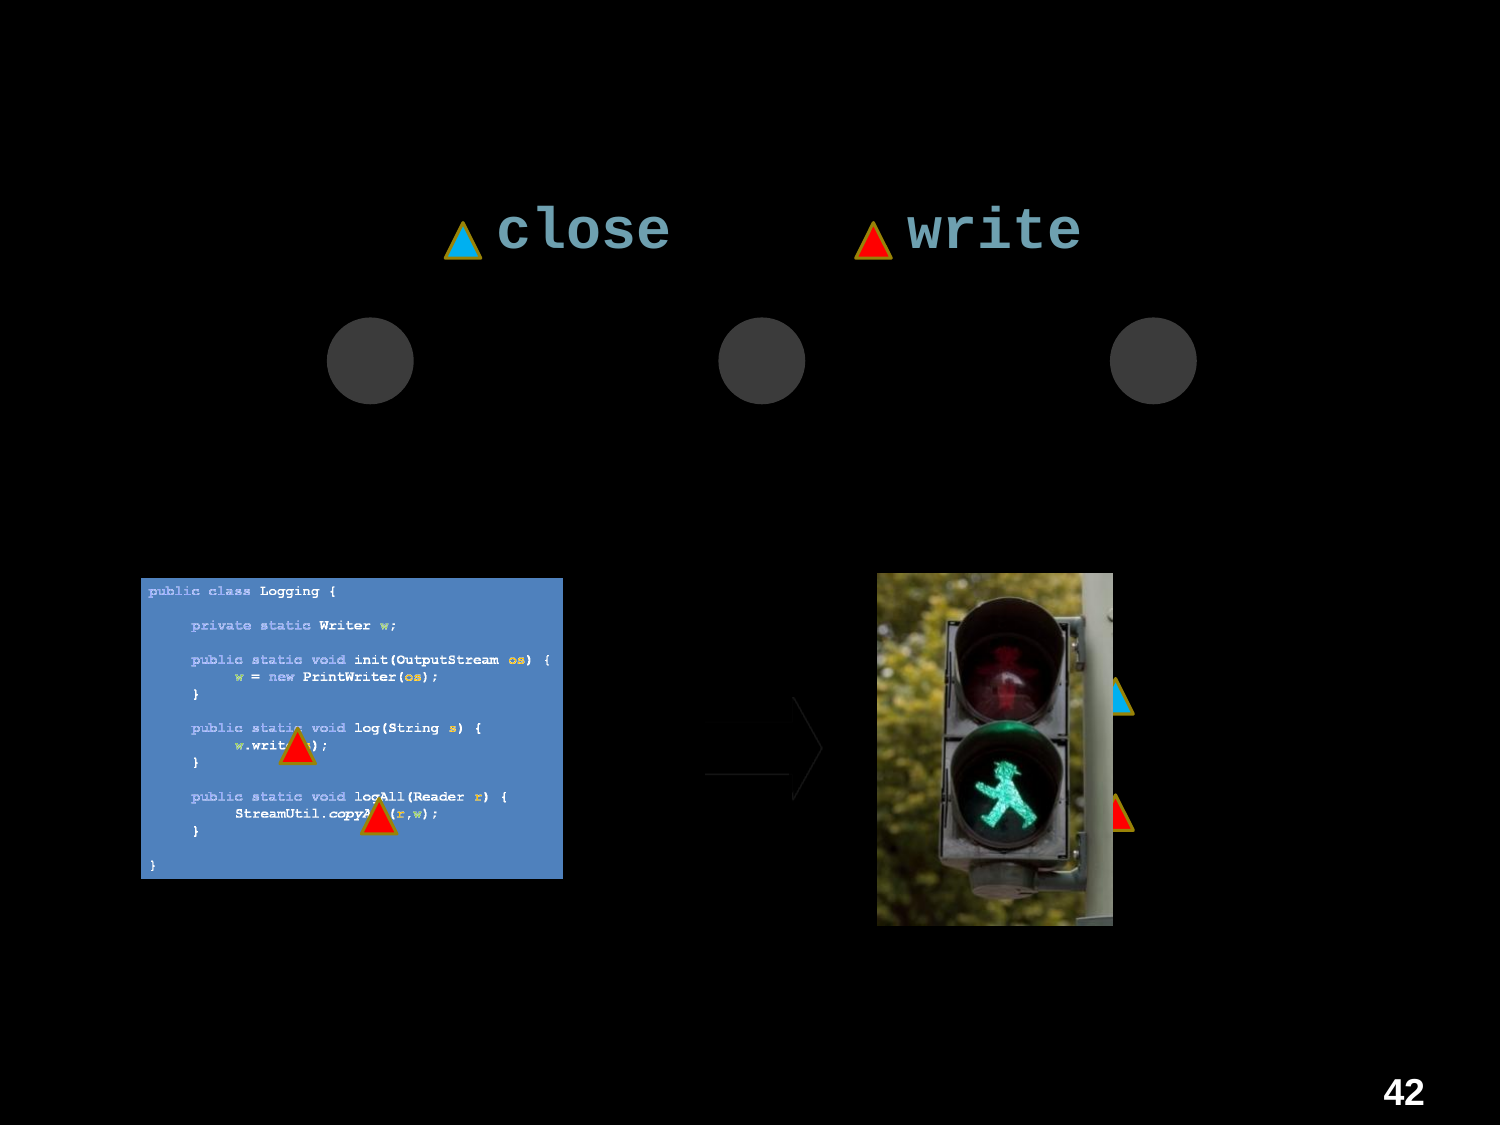

close
write
count( ) = 0
count( ) = 2
42